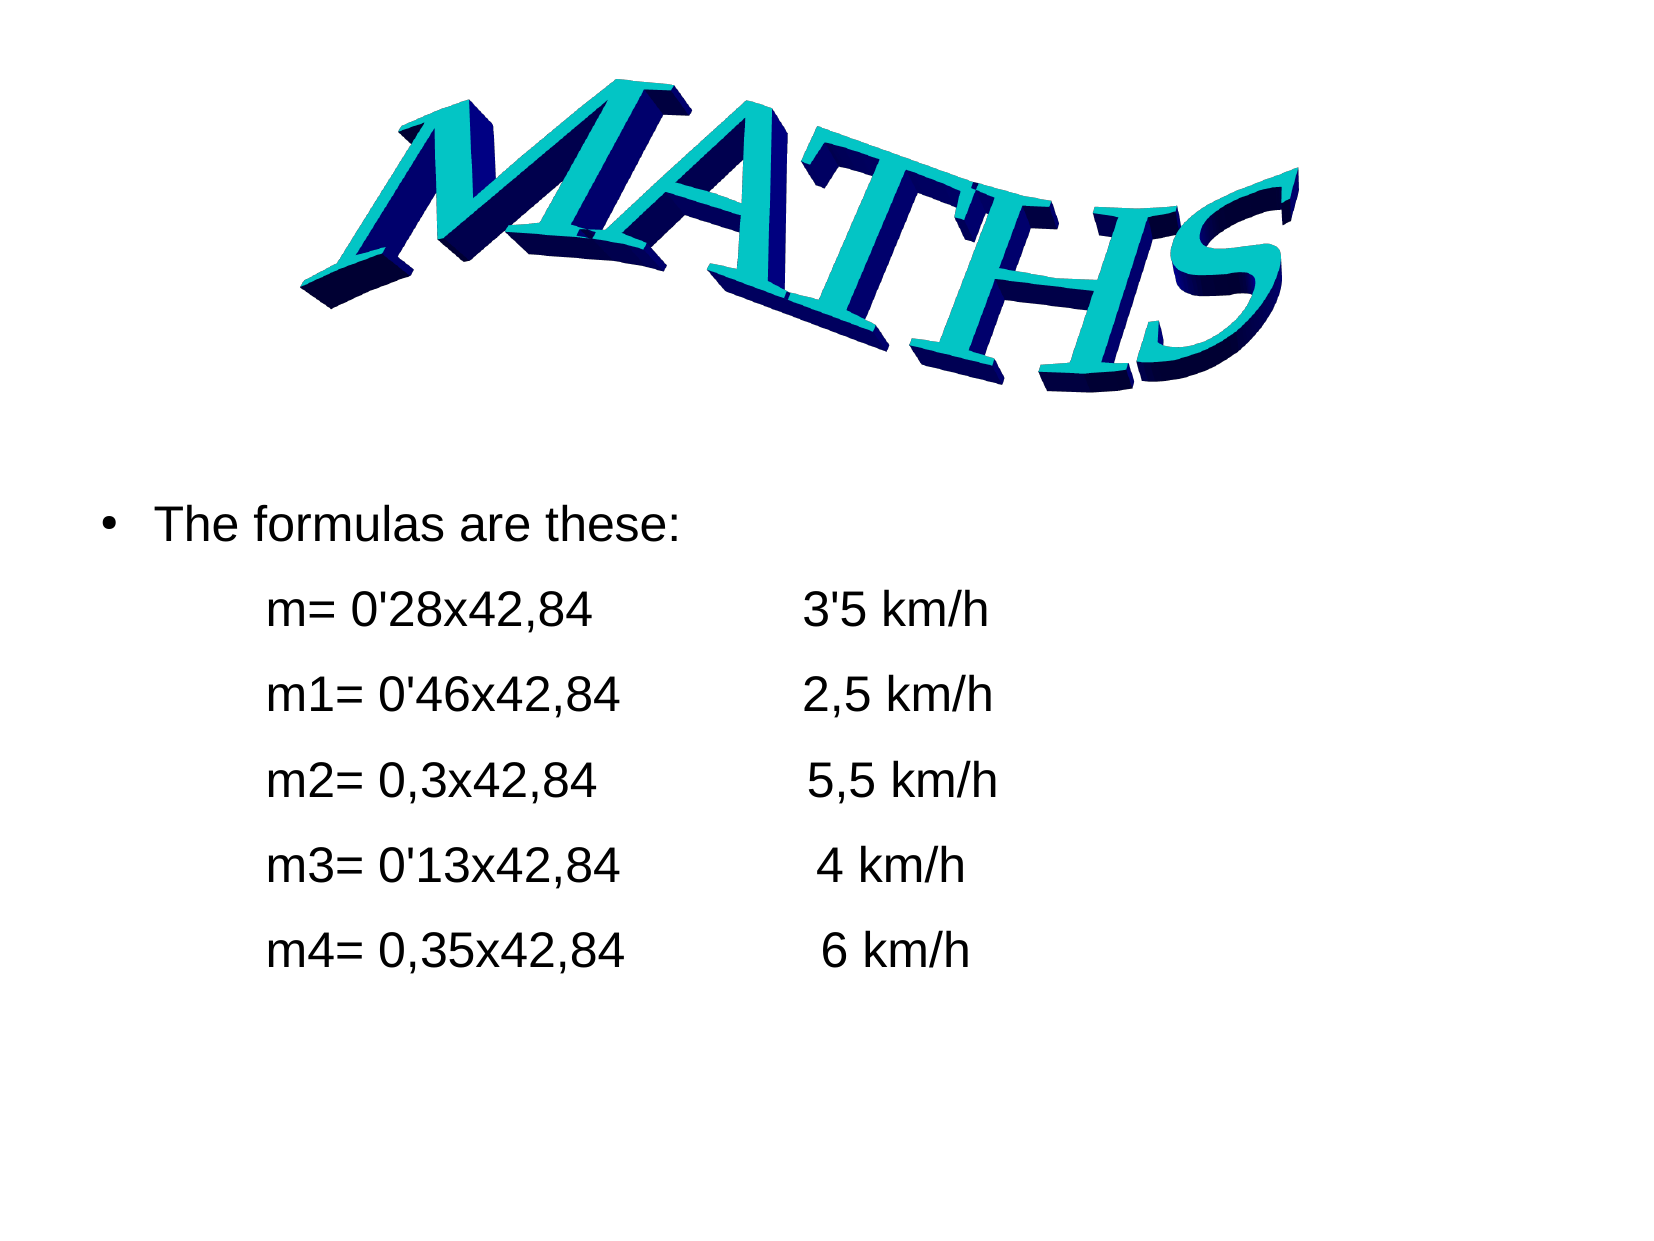

MATHS
# The formulas are these:
 m= 0'28x42,84 3'5 km/h
 m1= 0'46x42,84 2,5 km/h
 m2= 0,3x42,84 5,5 km/h
 m3= 0'13x42,84 4 km/h
 m4= 0,35x42,84 6 km/h